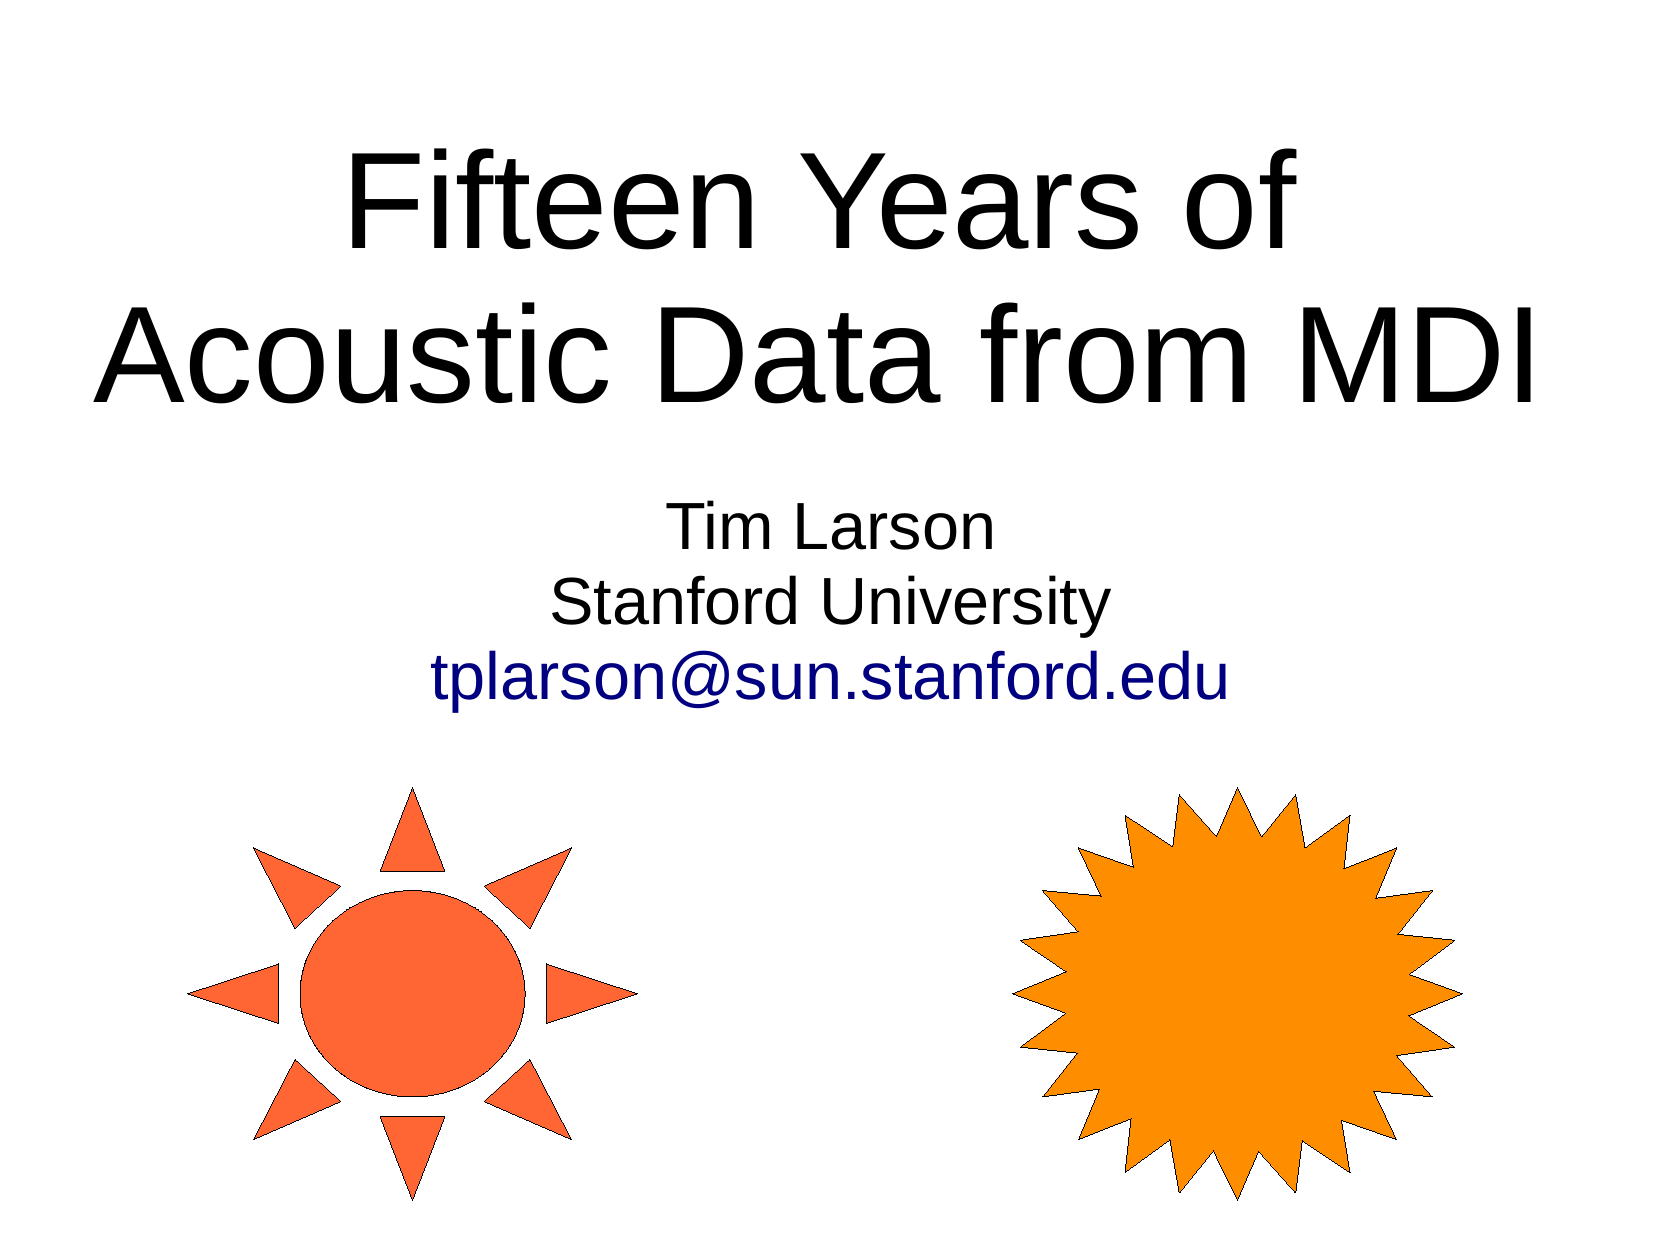

# Fifteen Years of Acoustic Data from MDI
Tim Larson
Stanford University
tplarson@sun.stanford.edu